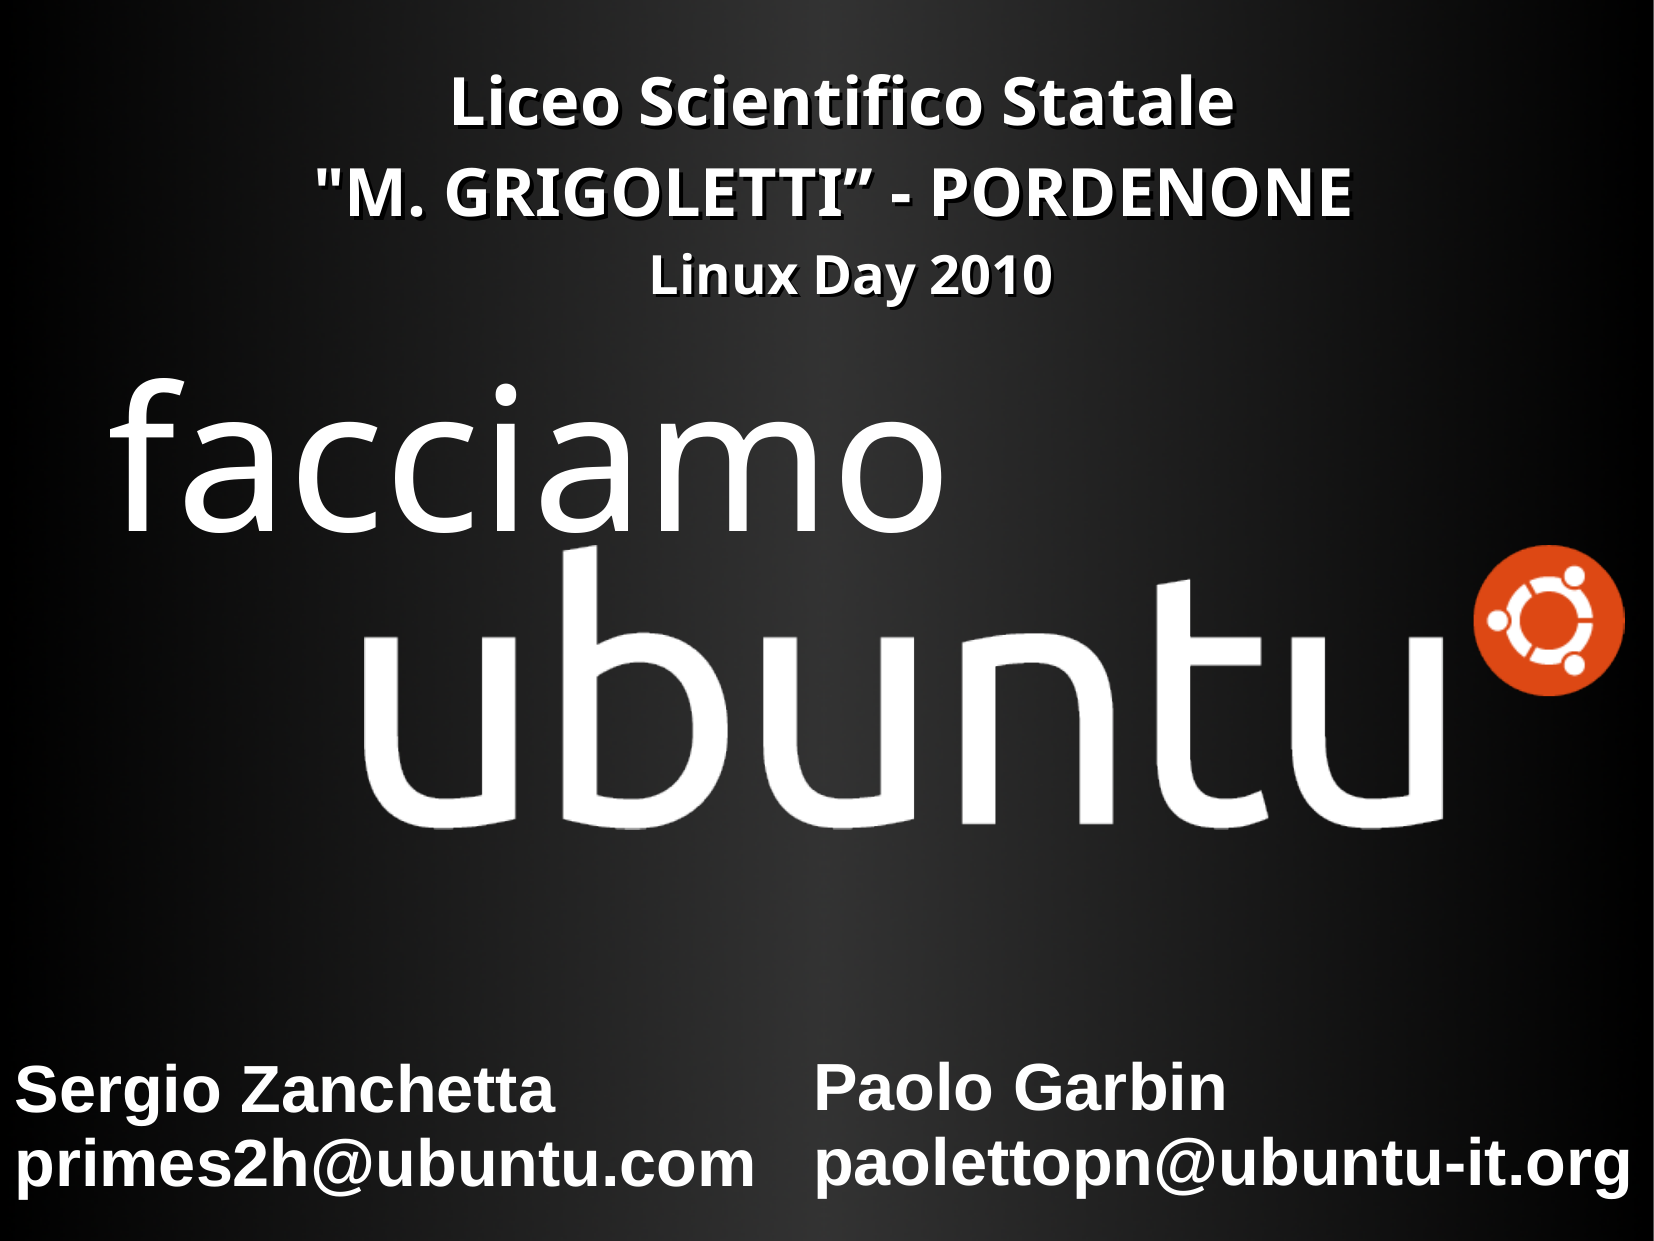

Liceo Scientifico Statale
"M. GRIGOLETTI” - PORDENONE
Linux Day 2010
facciamo
Paolo Garbin paolettopn@ubuntu-it.org
Sergio Zanchetta primes2h@ubuntu.com